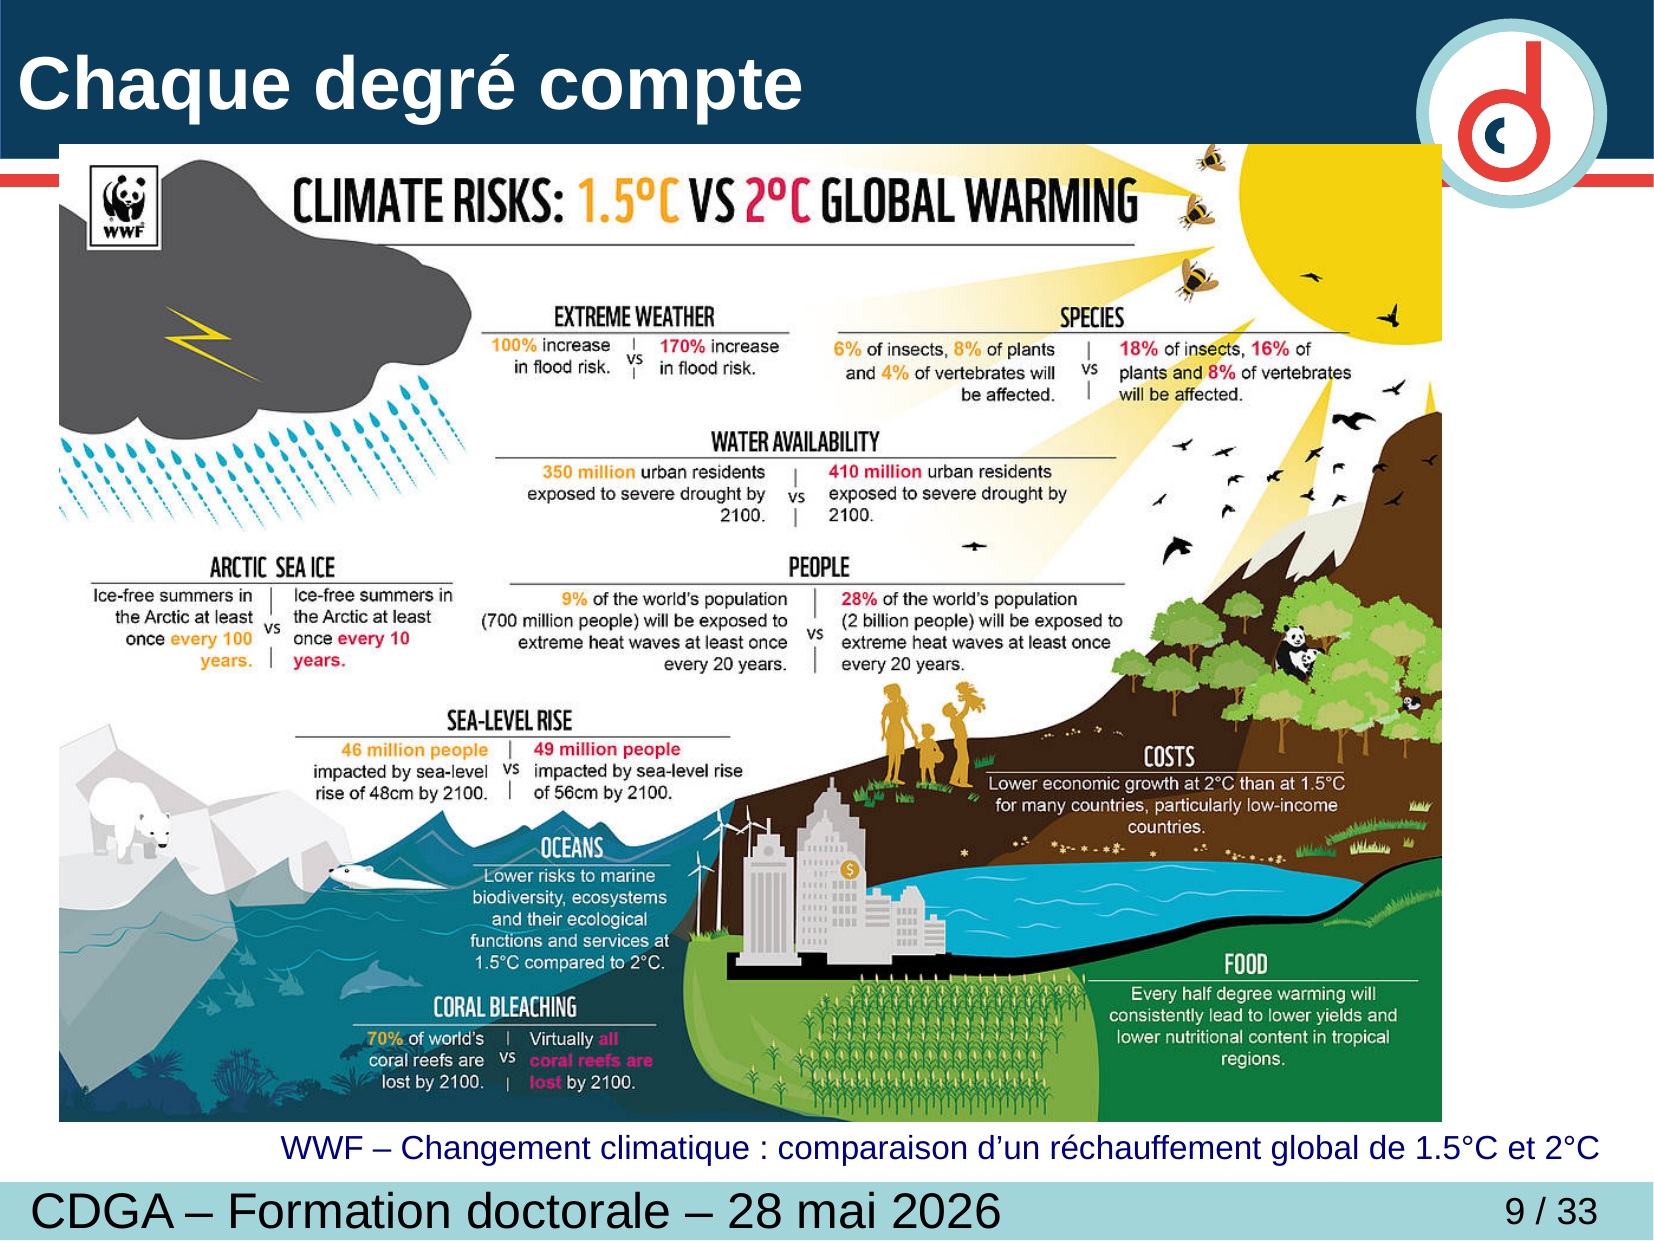

# Chaque degré compte
WWF – Changement climatique : comparaison d’un réchauffement global de 1.5°C et 2°C